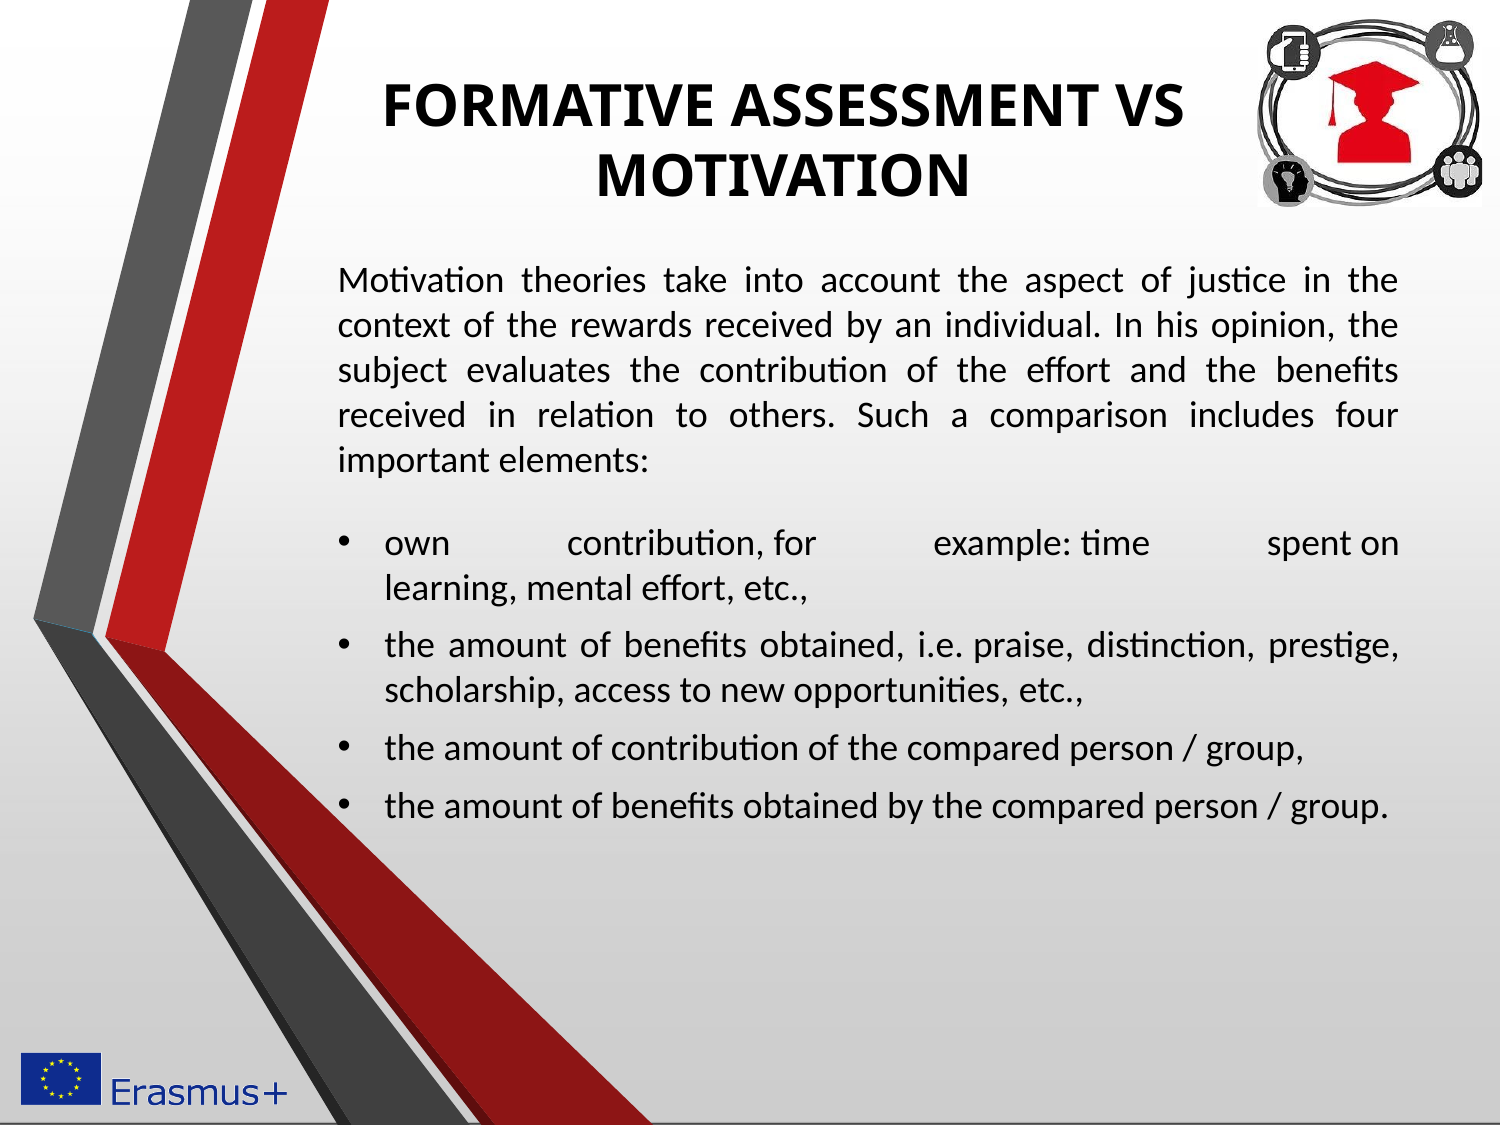

FORMATIVE ASSESSMENT VS MOTIVATION
Motivation theories take into account the aspect of justice in the context of the rewards received by an individual. In his opinion, the subject evaluates the contribution of the effort and the benefits received in relation to others. Such a comparison includes four important elements:
own contribution, for example: time spent on learning, mental effort, etc.,
the amount of benefits obtained, i.e. praise, distinction, prestige, scholarship, access to new opportunities, etc.,
the amount of contribution of the compared person / group,
the amount of benefits obtained by the compared person / group.